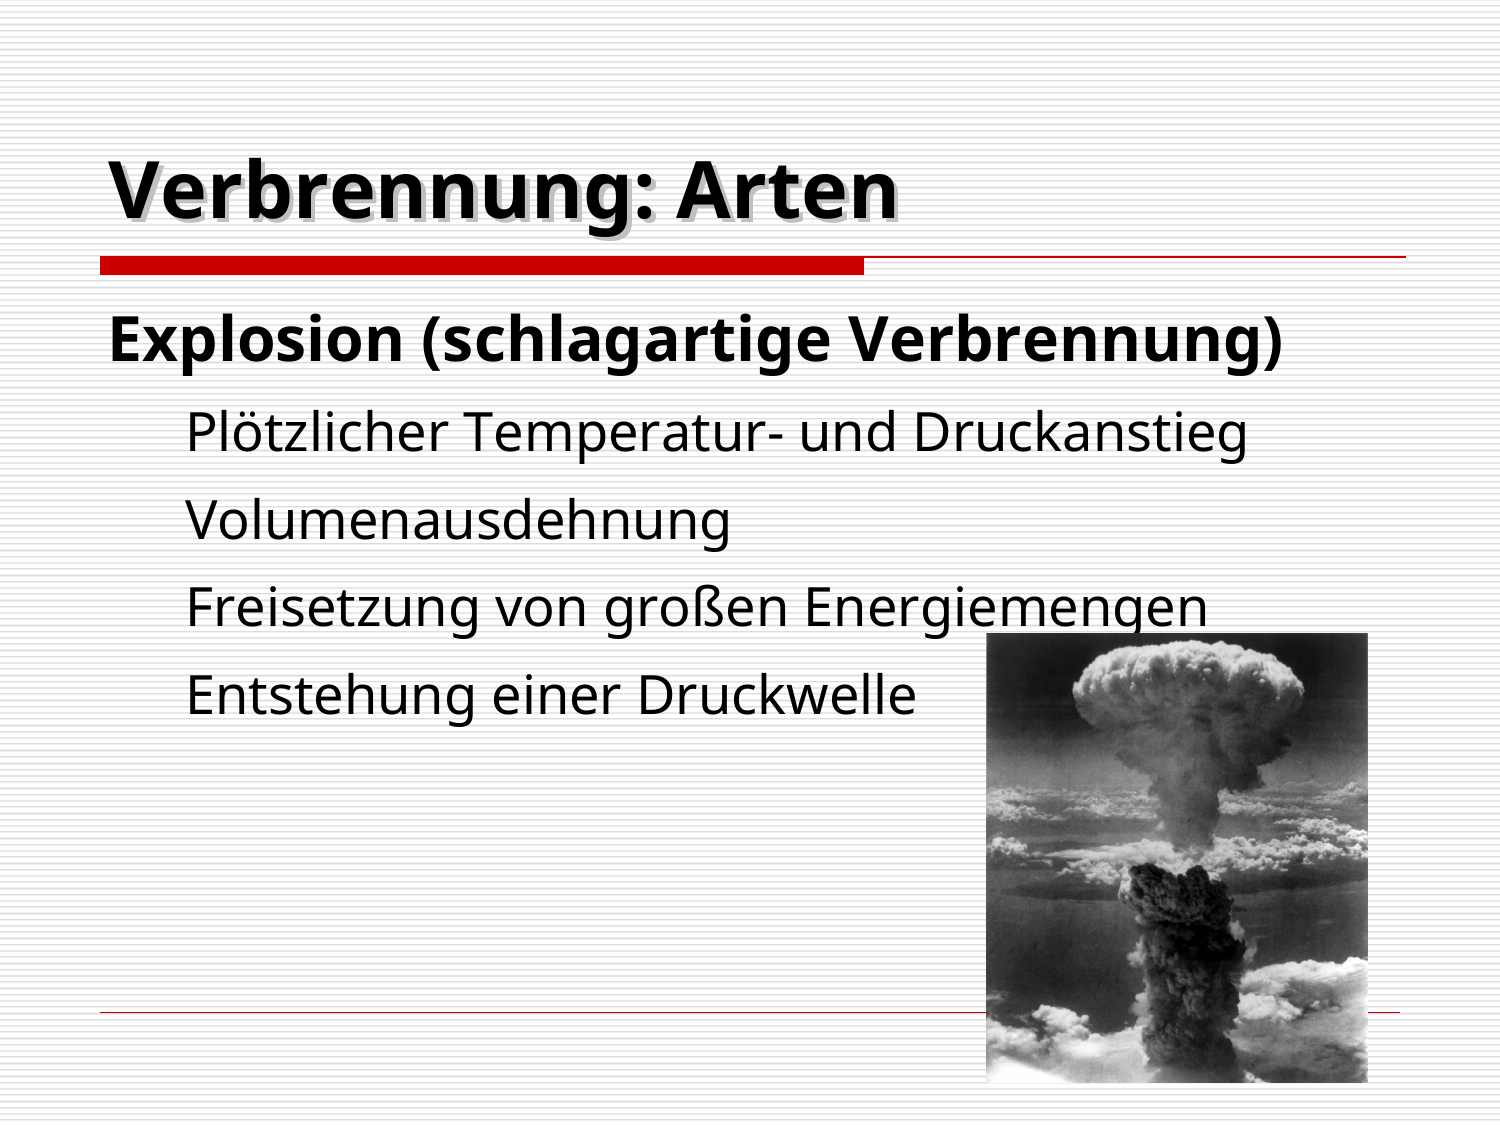

# Verbrennung: Arten
Explosion (schlagartige Verbrennung)
Plötzlicher Temperatur- und Druckanstieg
Volumenausdehnung
Freisetzung von großen Energiemengen
Entstehung einer Druckwelle